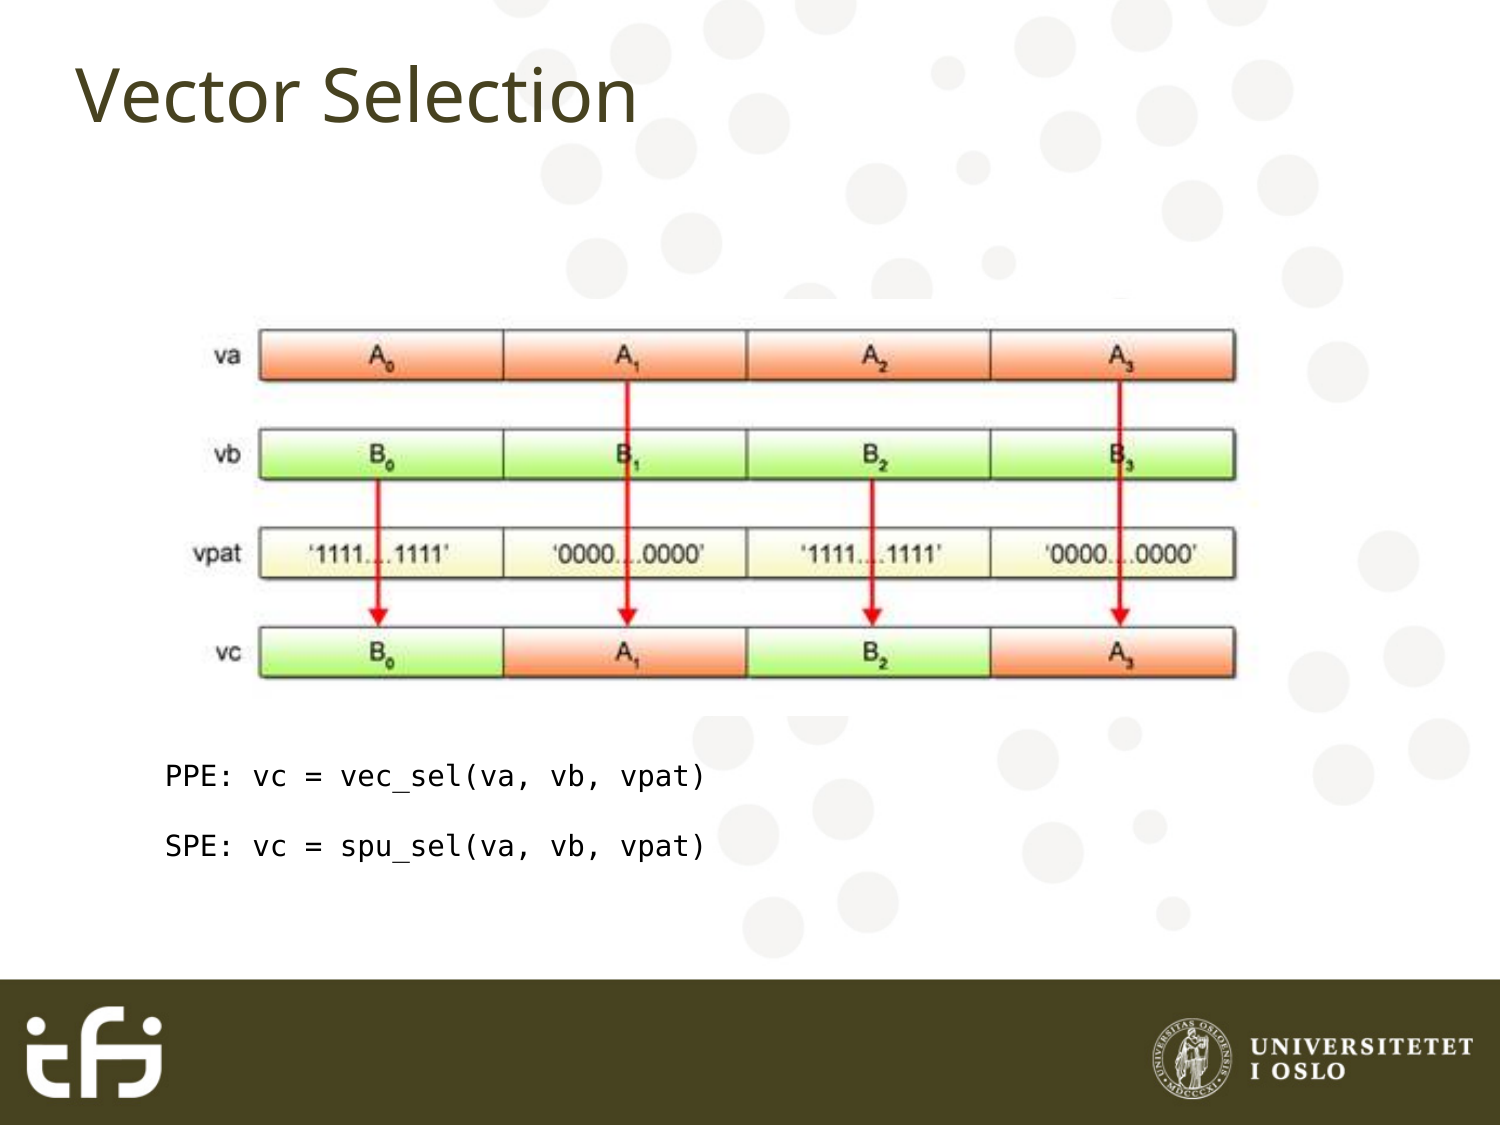

# Vector Selection
PPE: vc = vec_sel(va, vb, vpat)
SPE: vc = spu_sel(va, vb, vpat)